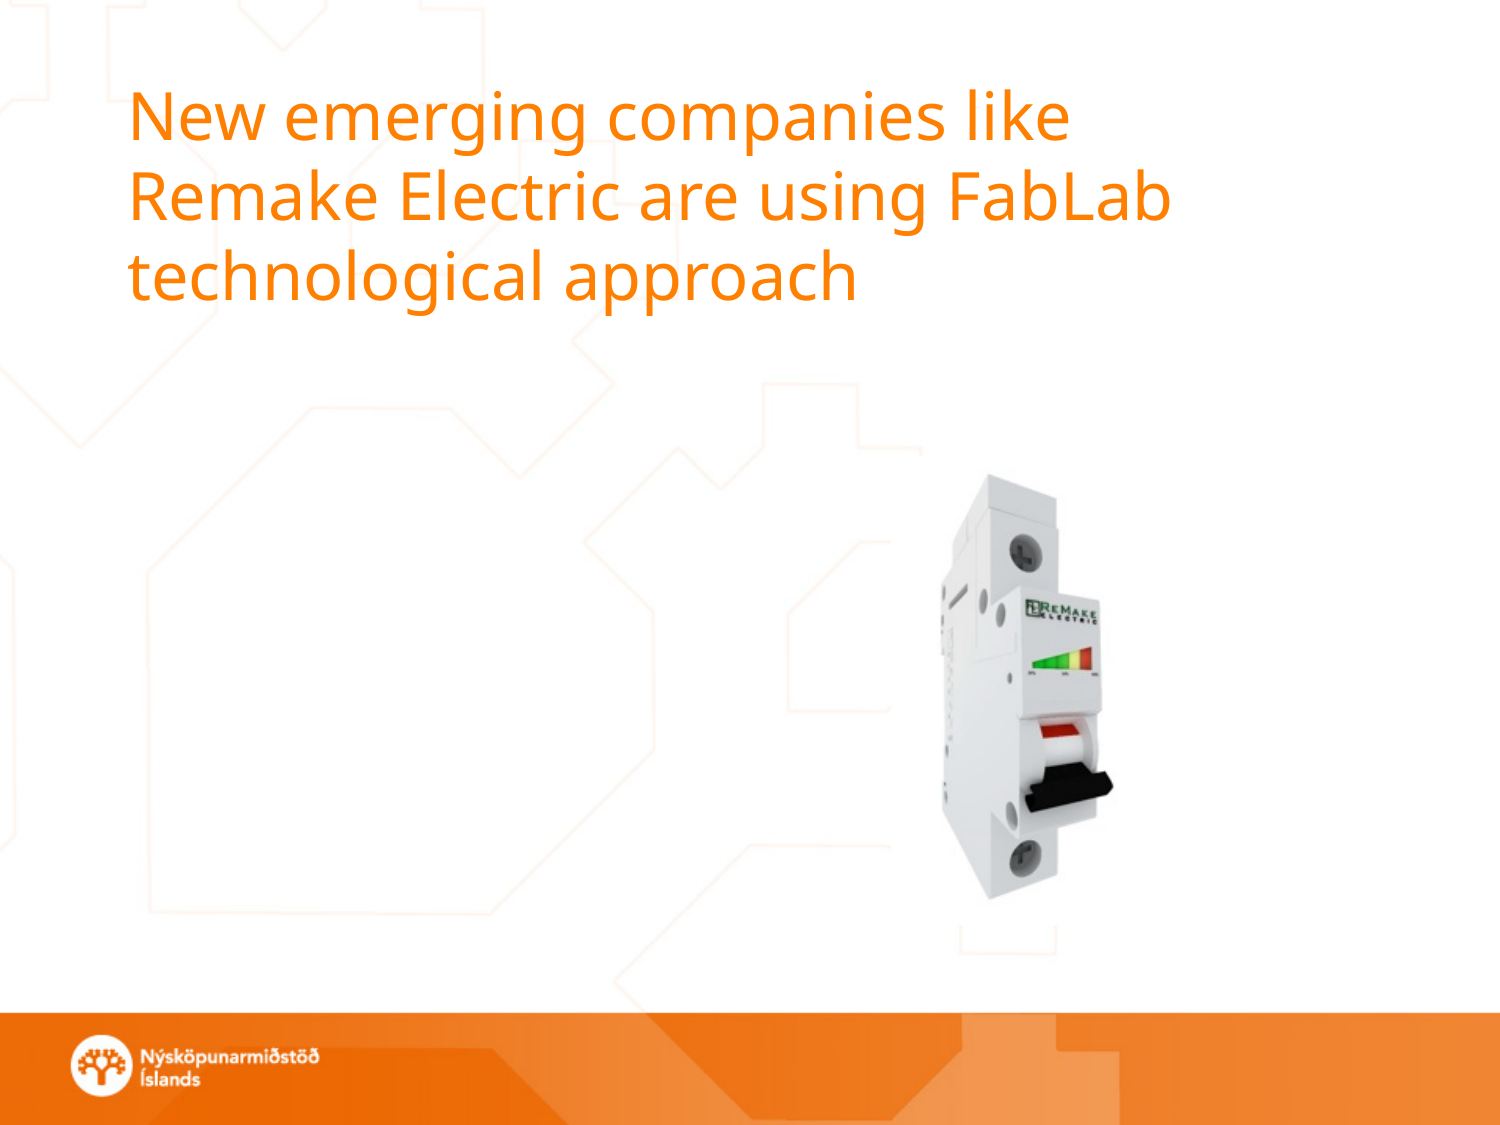

New emerging companies like
Remake Electric are using FabLab technological approach